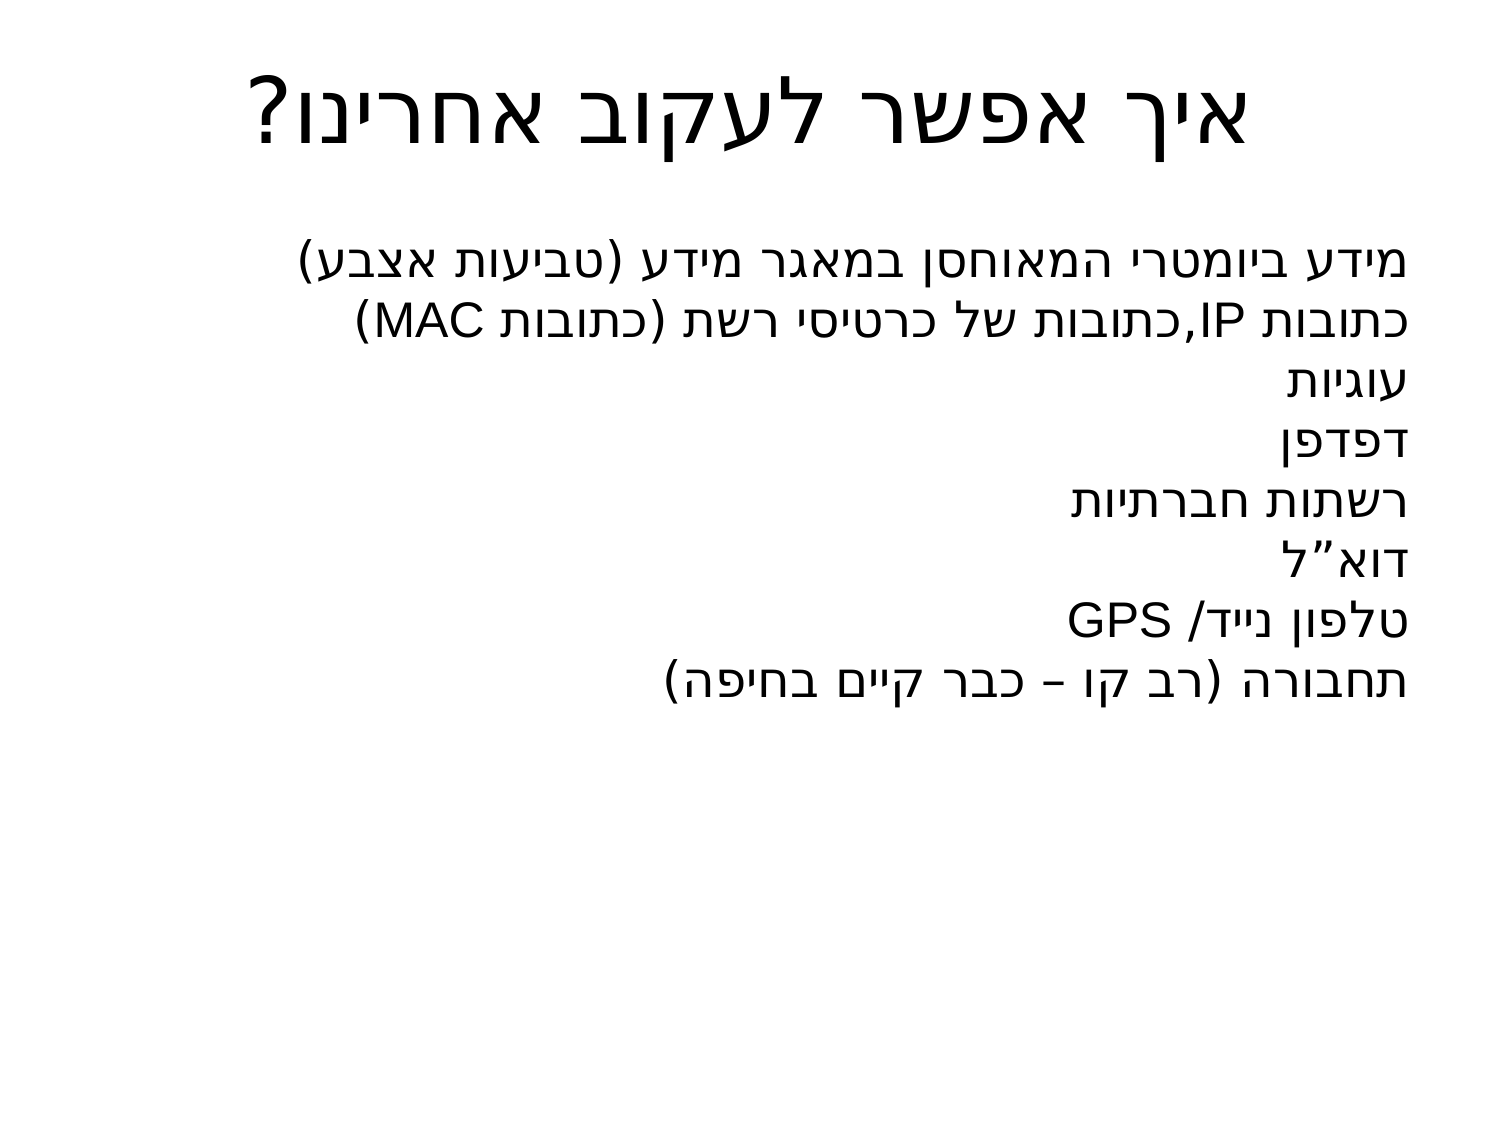

איך אפשר לעקוב אחרינו?
מידע ביומטרי המאוחסן במאגר מידע (טביעות אצבע)
כתובות IP,כתובות של כרטיסי רשת (כתובות MAC)
עוגיות
דפדפן
רשתות חברתיות
דוא”ל
טלפון נייד/ GPS
תחבורה (רב קו – כבר קיים בחיפה)